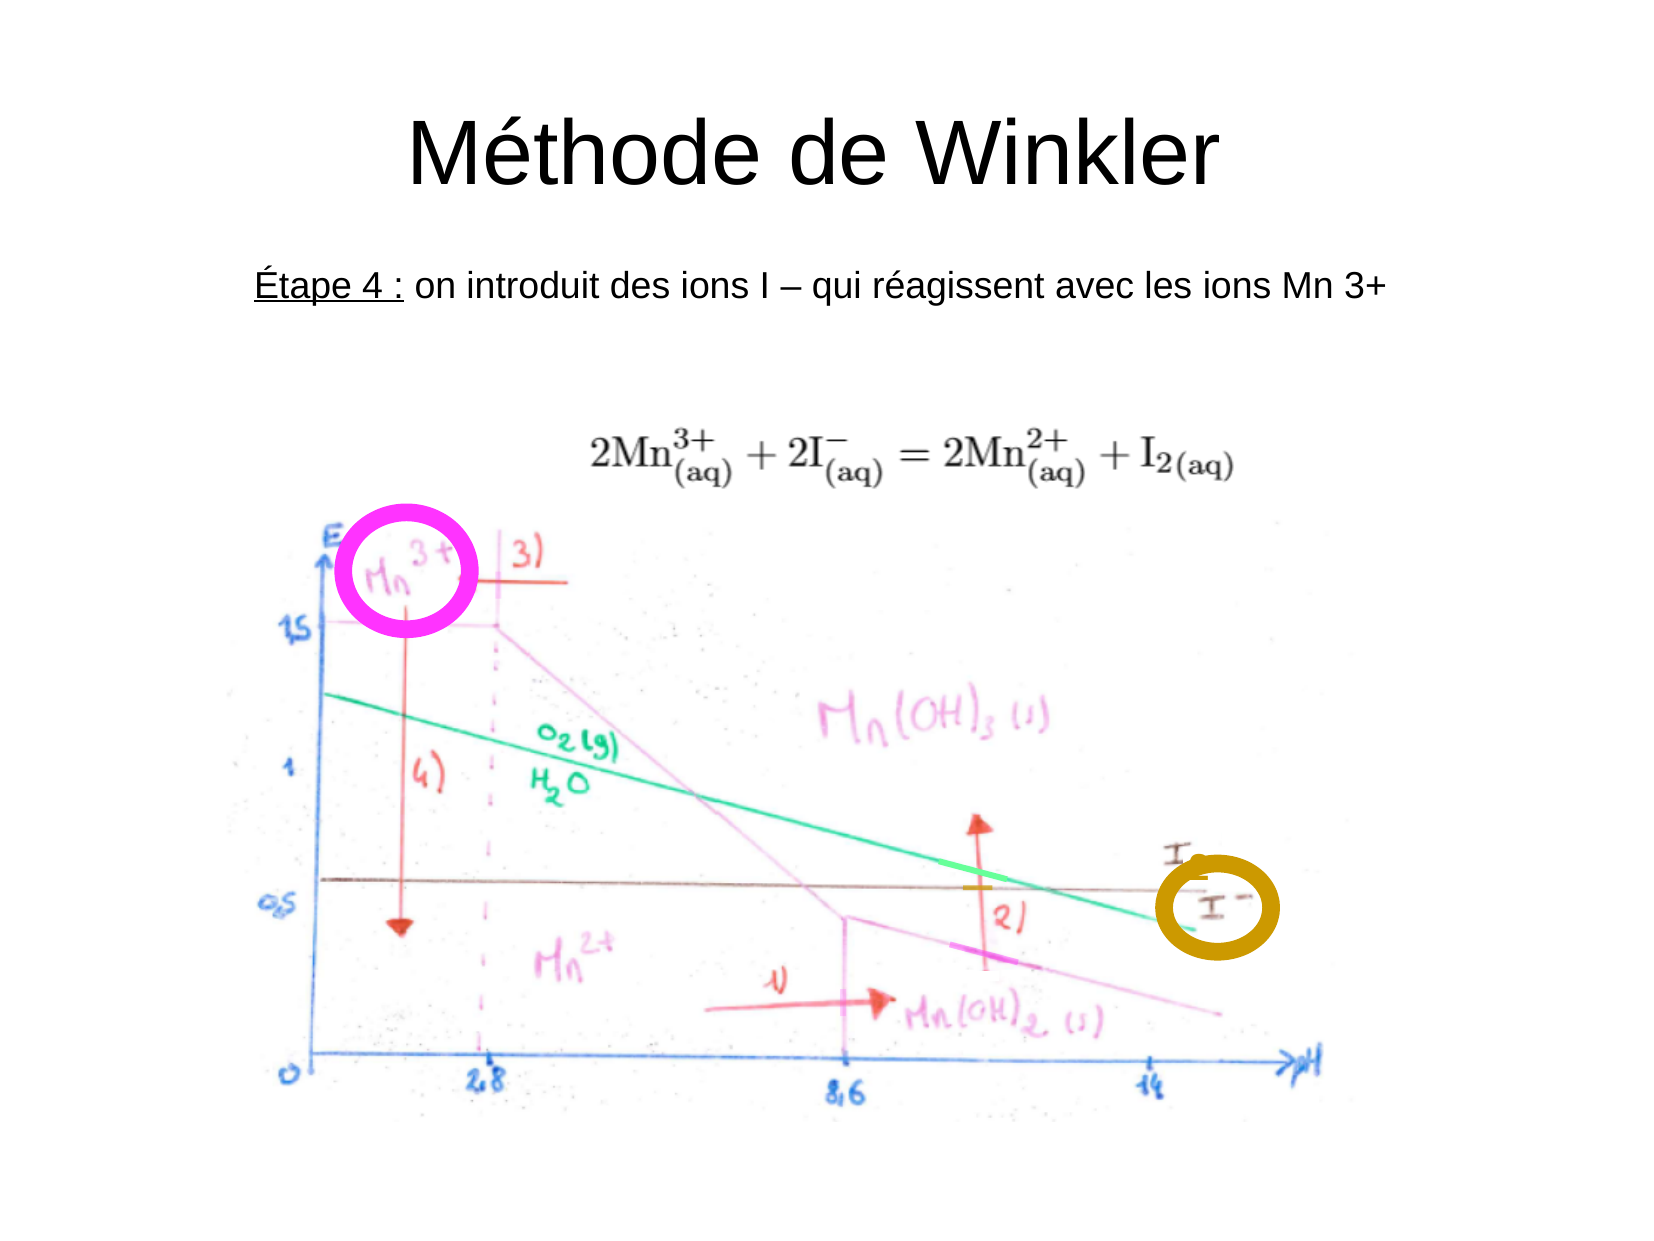

# Méthode de Winkler
Étape 4 : on introduit des ions I – qui réagissent avec les ions Mn 3+
2
2